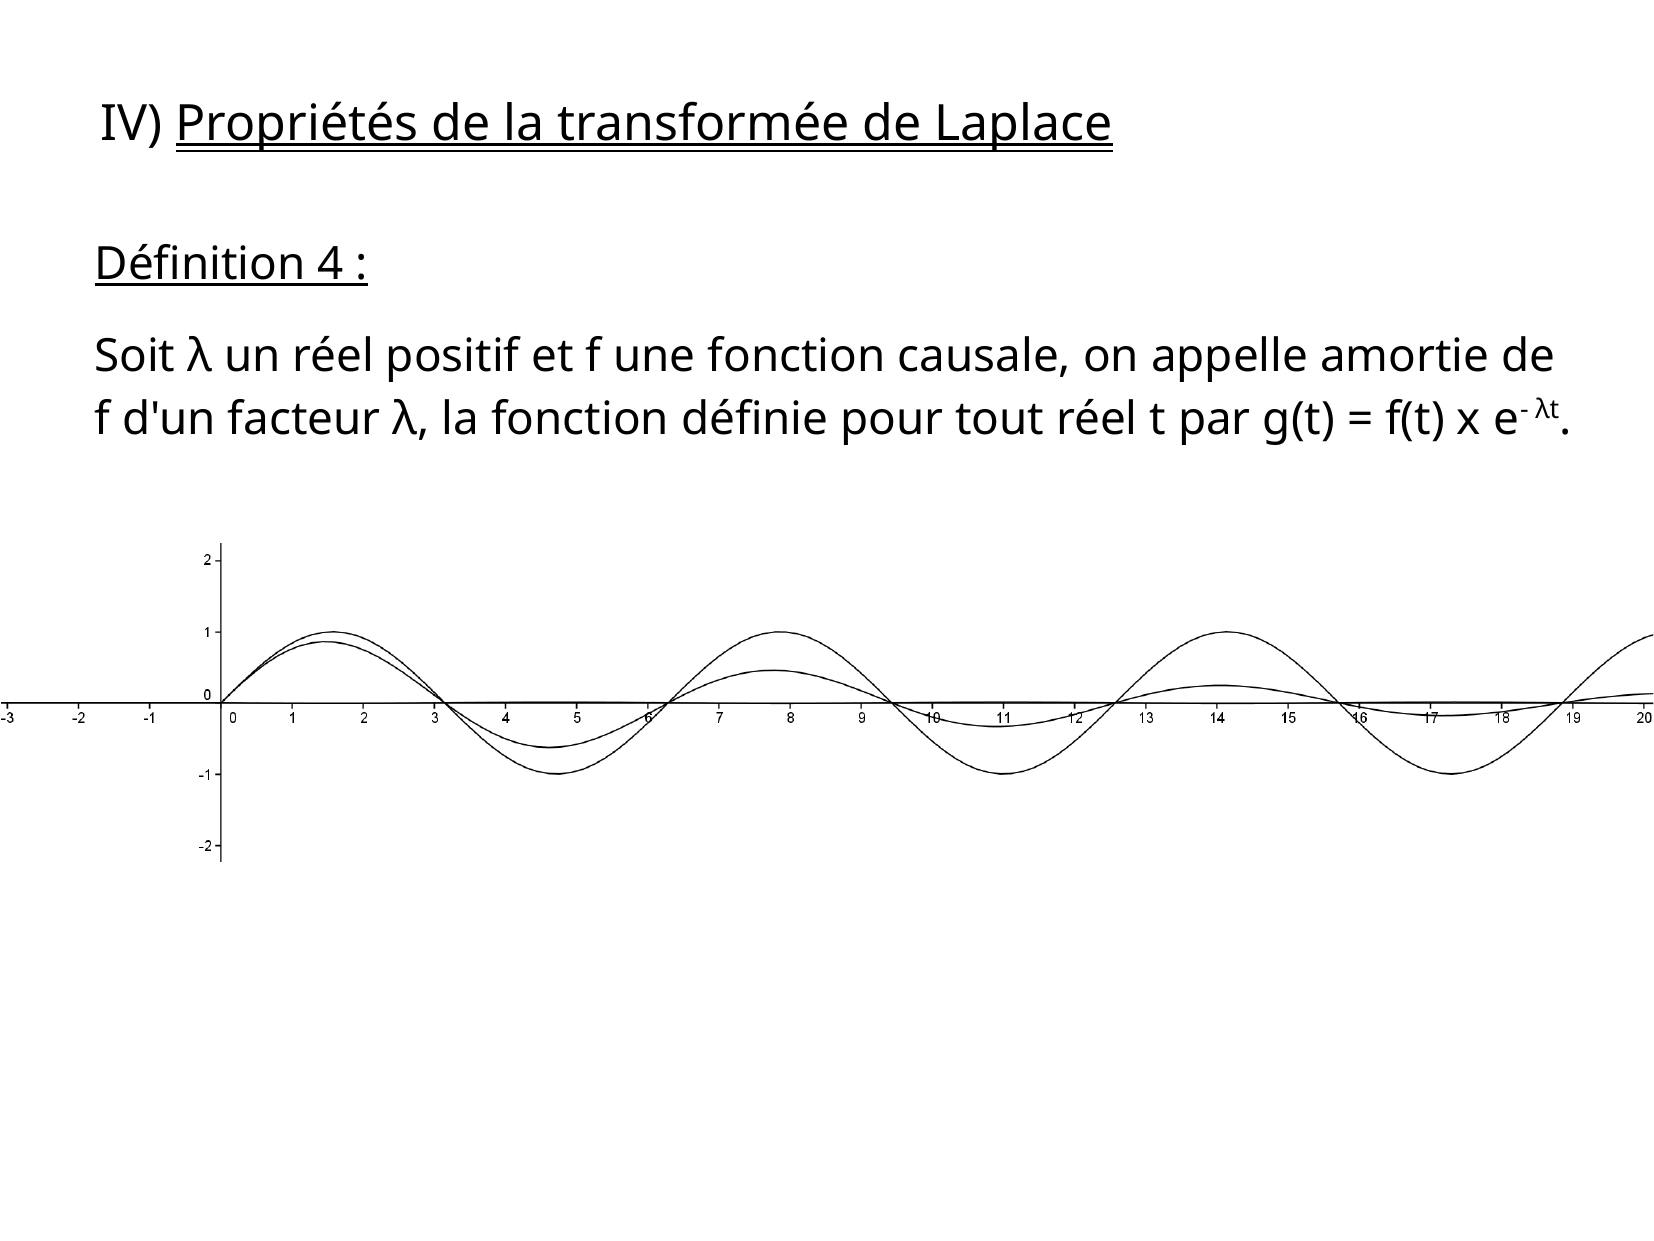

# IV) Propriétés de la transformée de Laplace
Définition 4 :
Soit λ un réel positif et f une fonction causale, on appelle amortie de f d'un facteur λ, la fonction définie pour tout réel t par g(t) = f(t) x e- λt.